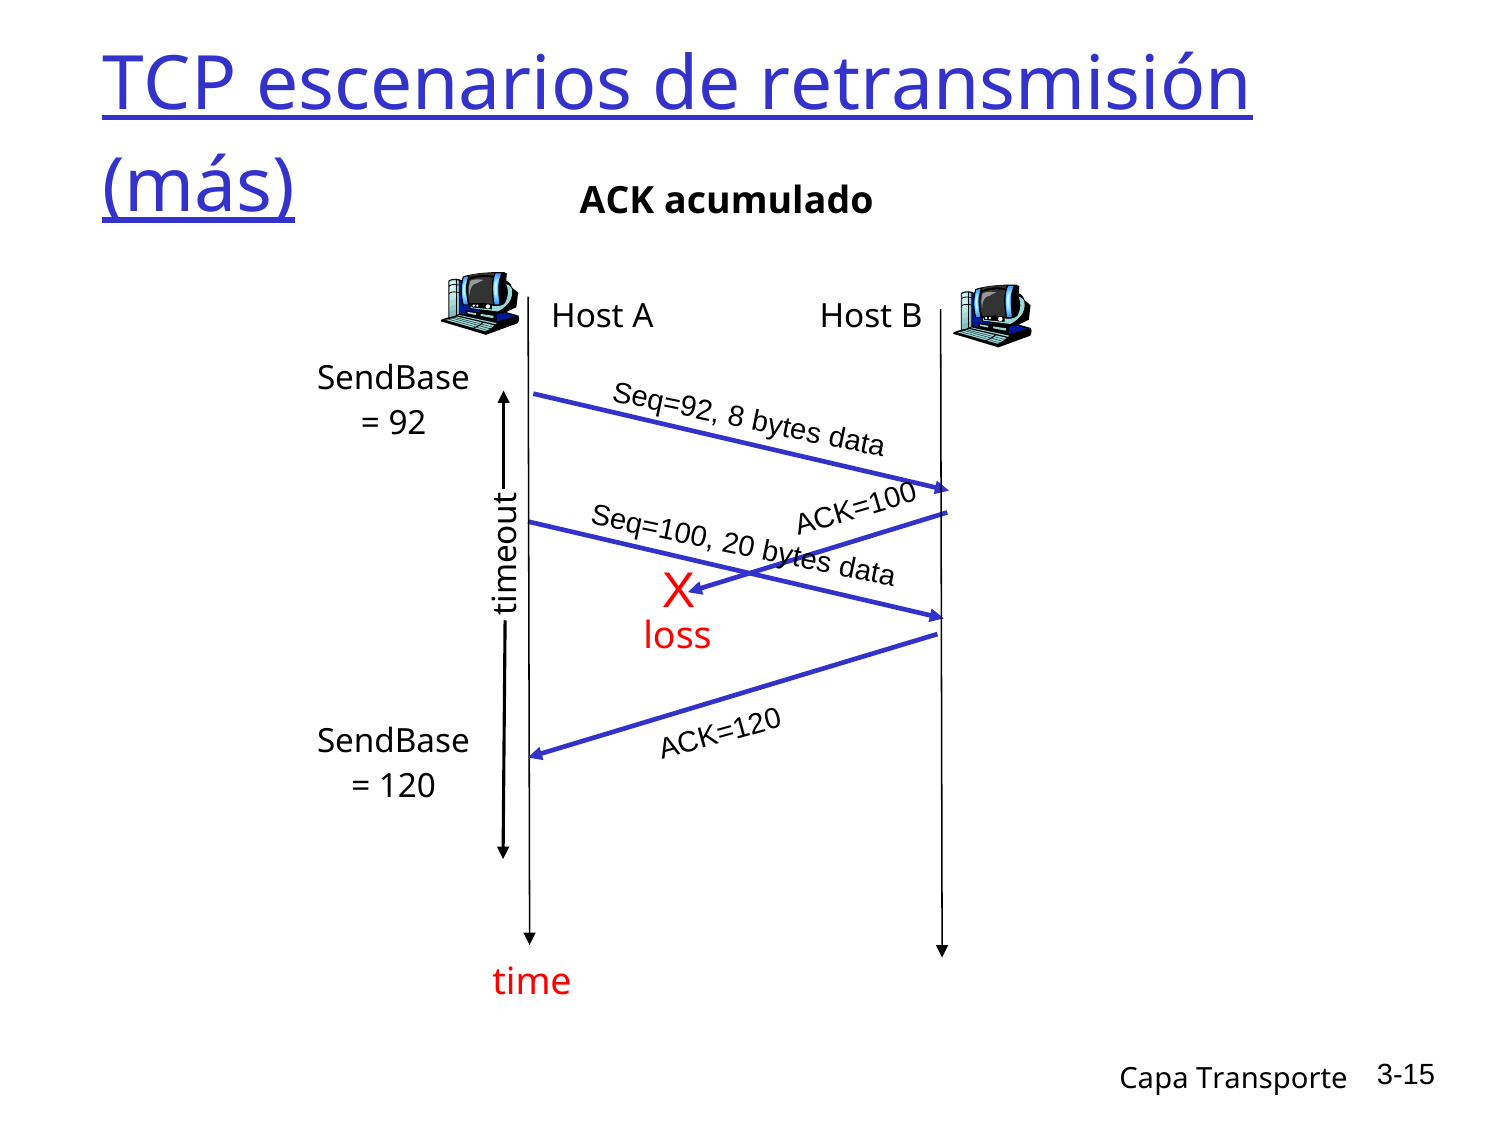

# TCP escenarios de retransmisión (más)
ACK acumulado
Host A
Host B
SendBase
= 92
Seq=92, 8 bytes data
ACK=100
Seq=100, 20 bytes data
timeout
X
loss
SendBase
= 120
ACK=120
time
15